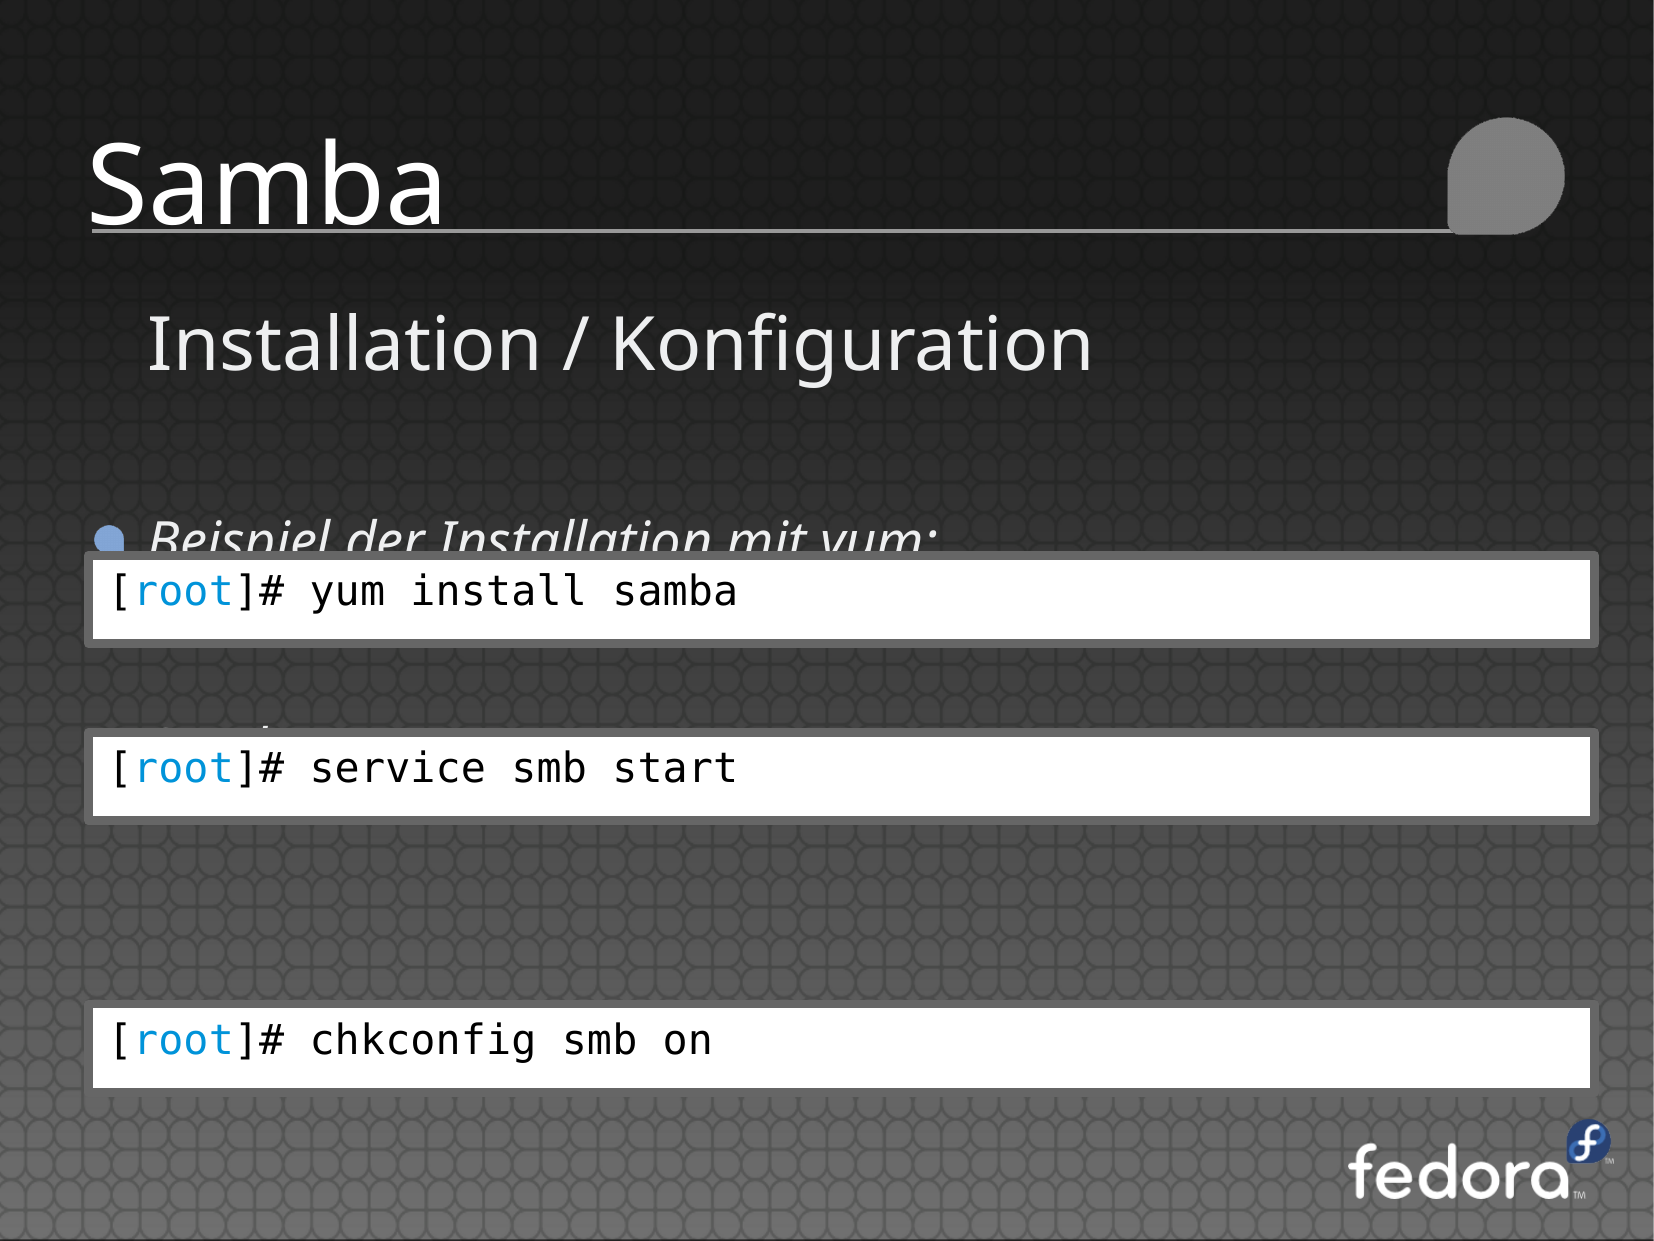

# Samba
Installation / Konfiguration
Beispiel der Installation mit yum:
Samba starten:
Samba beim Booten starten:
[root]# yum install samba
[root]# service smb start
[root]# chkconfig smb on